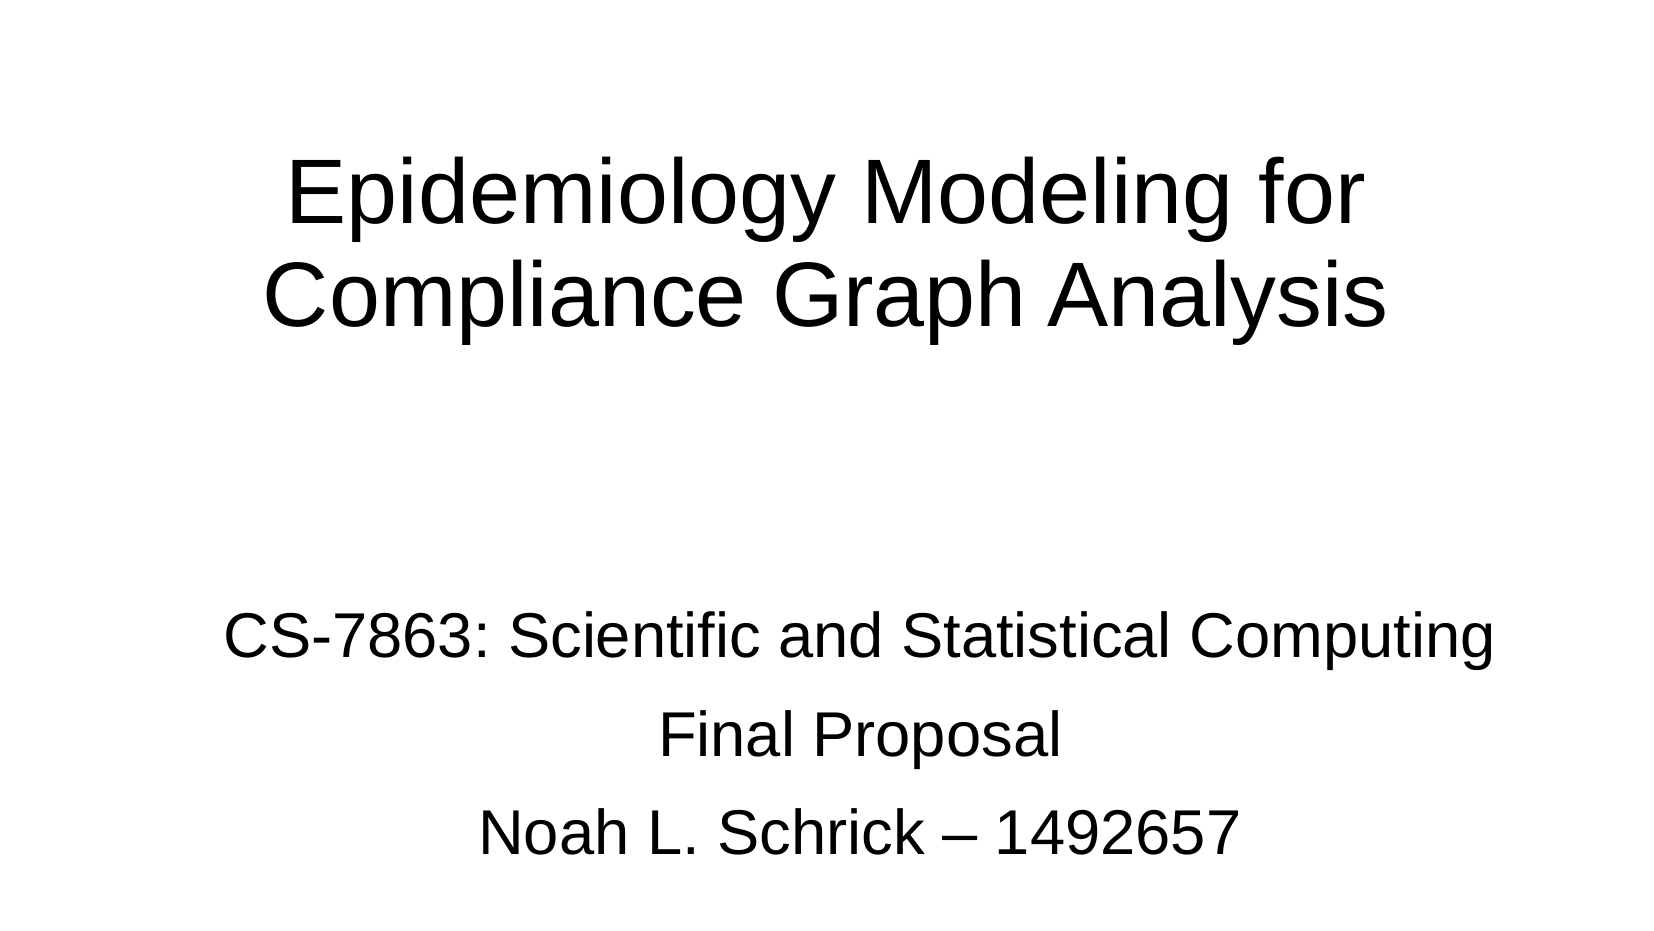

# Epidemiology Modeling for Compliance Graph Analysis
CS-7863: Scientific and Statistical Computing
Final Proposal
Noah L. Schrick – 1492657